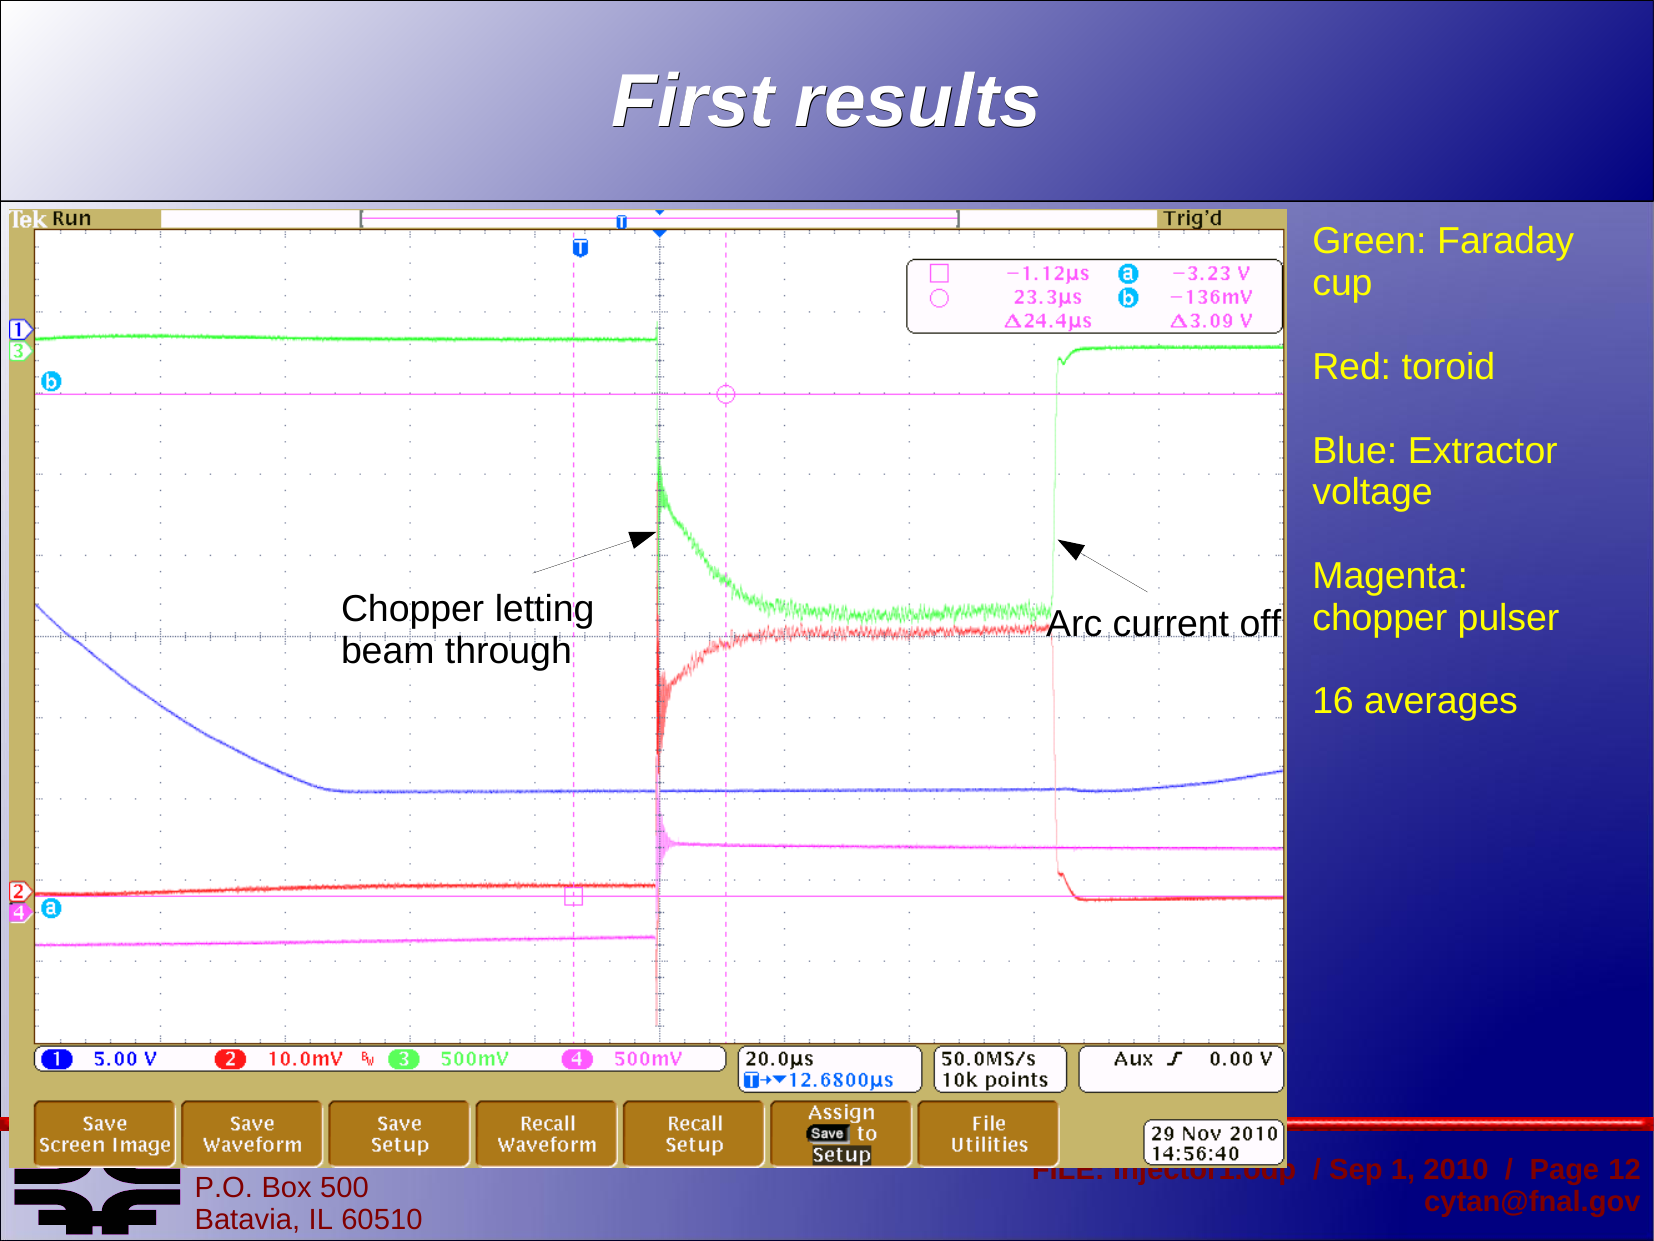

# First results
Green: Faraday cup
Red: toroid
Blue: Extractor voltage
Magenta: chopper pulser
16 averages
Chopper letting beam through
Arc current off